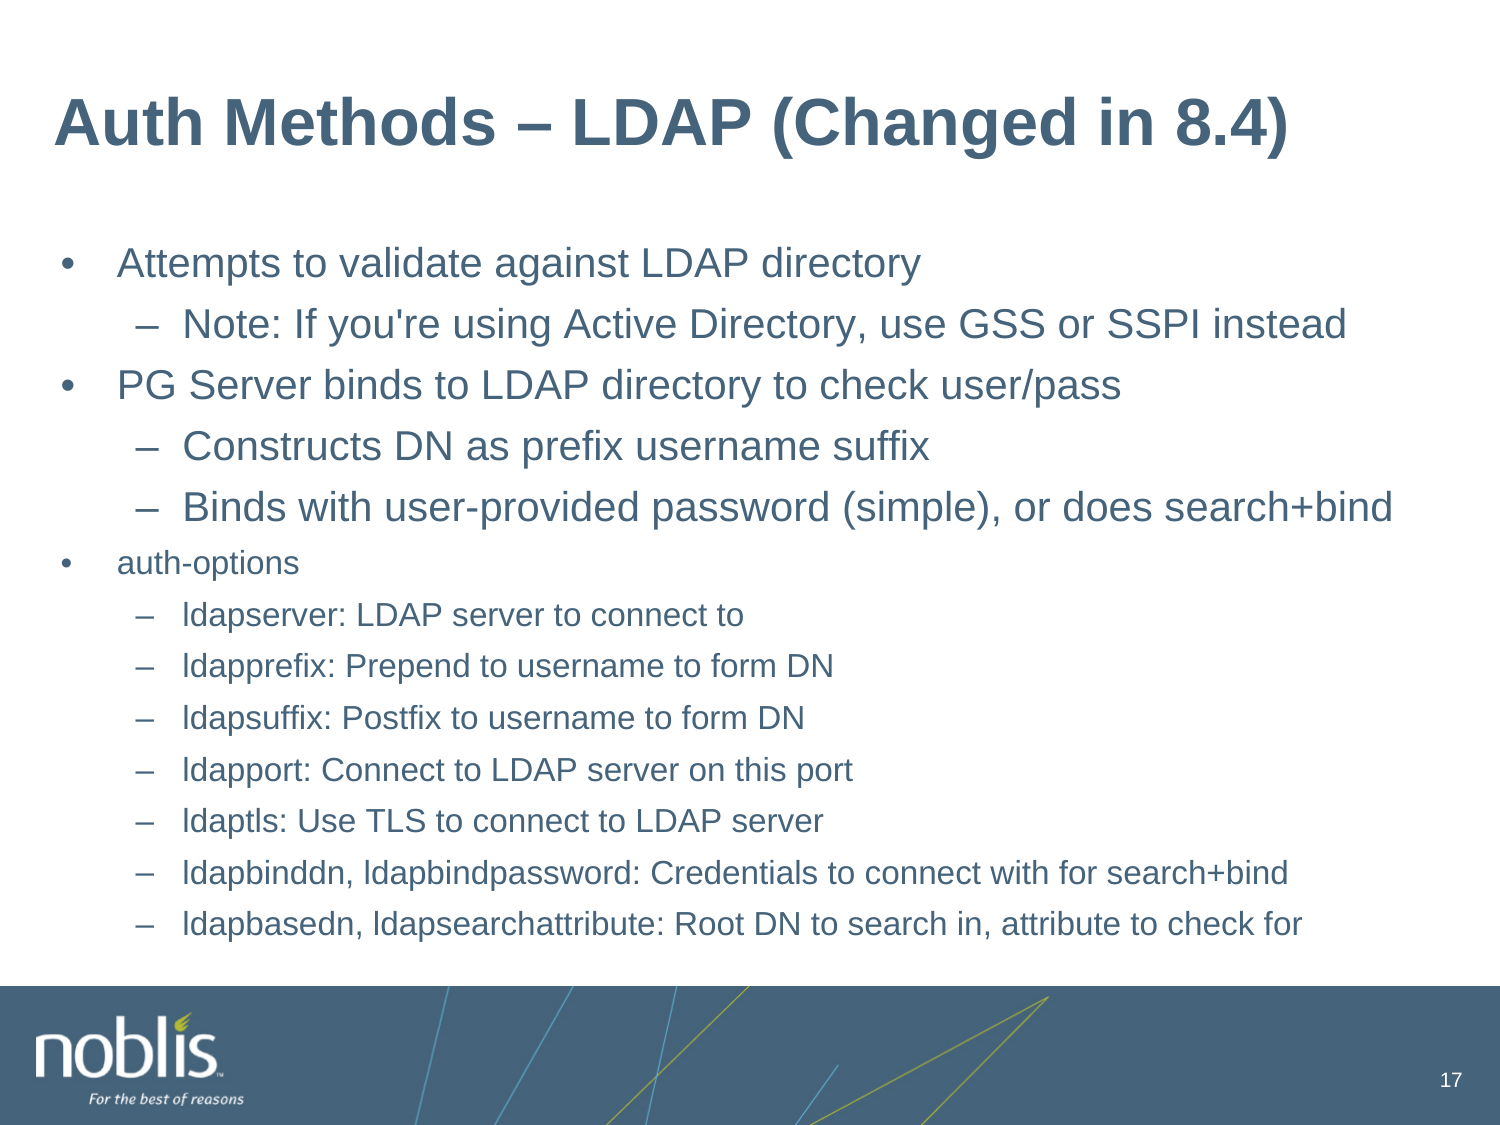

# Auth Methods – LDAP (Changed in 8.4)
Attempts to validate against LDAP directory
Note: If you're using Active Directory, use GSS or SSPI instead
PG Server binds to LDAP directory to check user/pass
Constructs DN as prefix username suffix
Binds with user-provided password (simple), or does search+bind
auth-options
ldapserver: LDAP server to connect to
ldapprefix: Prepend to username to form DN
ldapsuffix: Postfix to username to form DN
ldapport: Connect to LDAP server on this port
ldaptls: Use TLS to connect to LDAP server
ldapbinddn, ldapbindpassword: Credentials to connect with for search+bind
ldapbasedn, ldapsearchattribute: Root DN to search in, attribute to check for